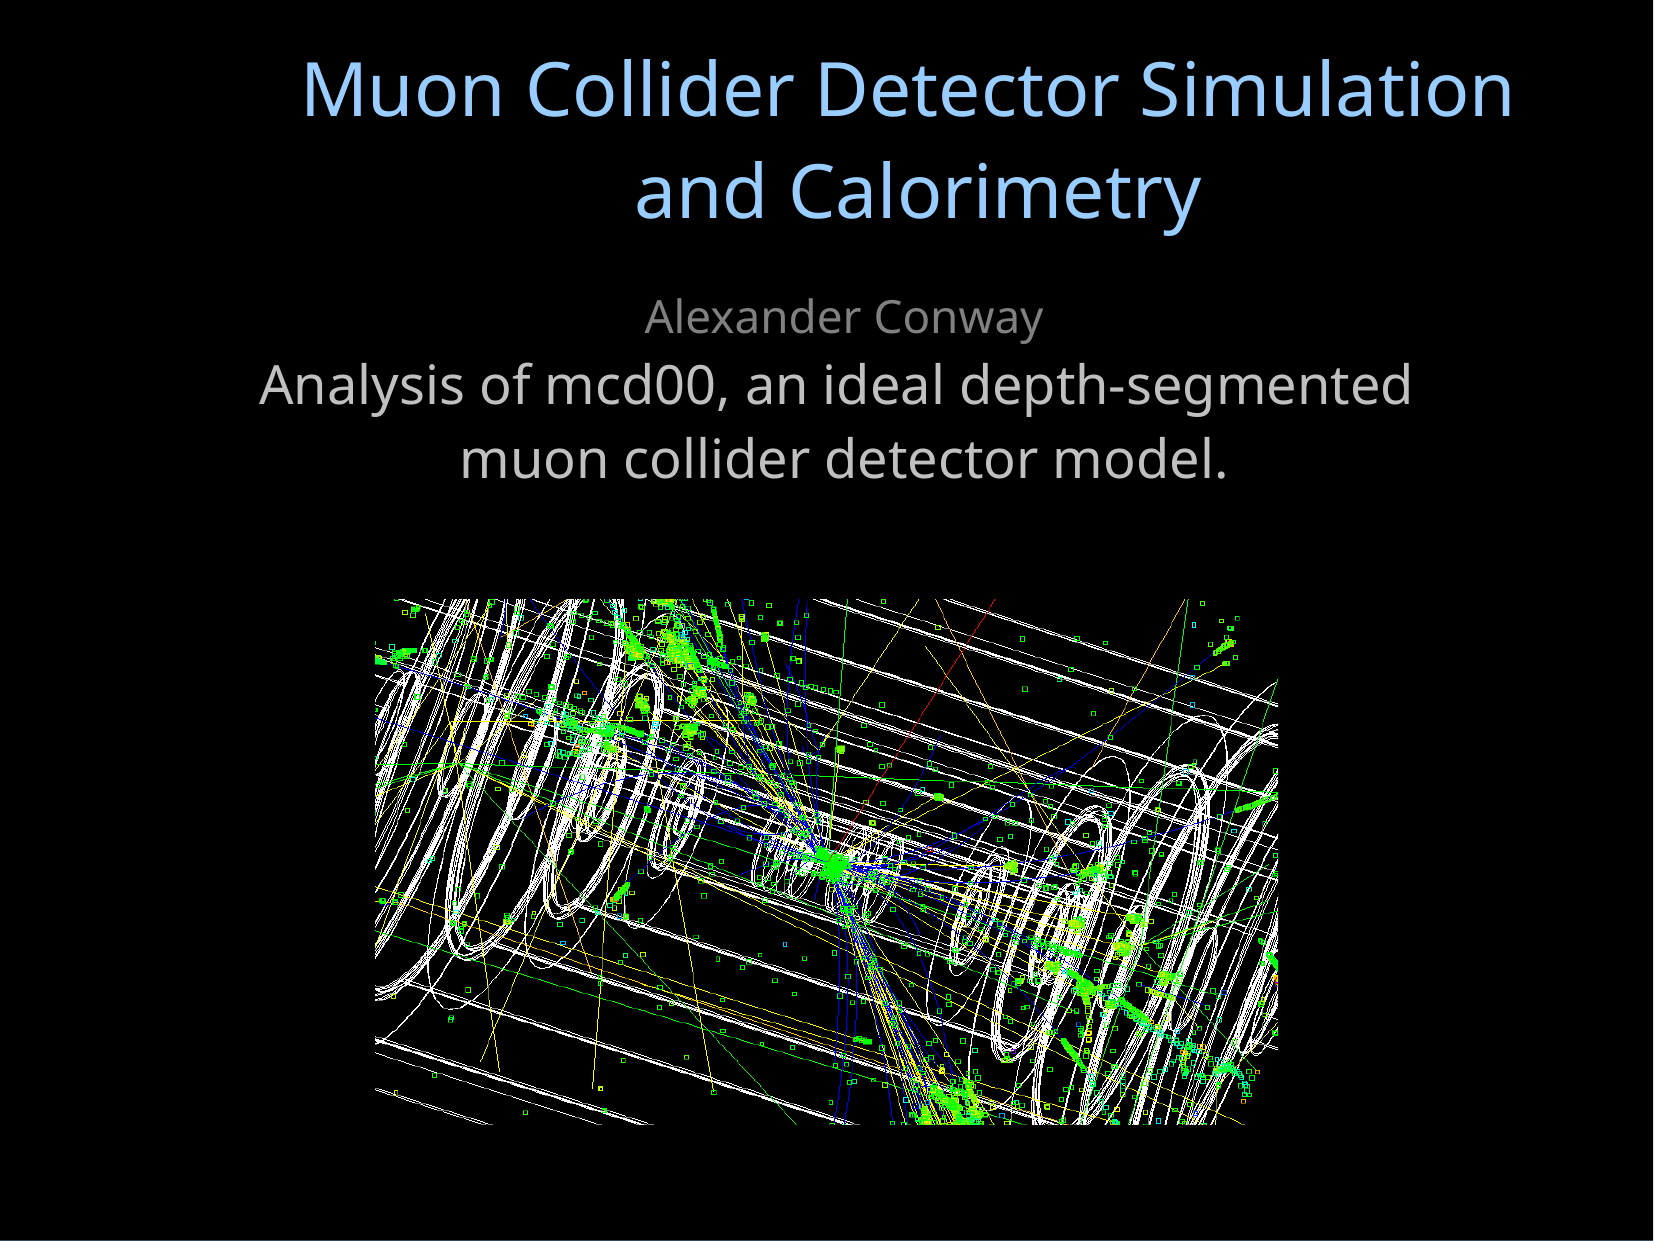

Muon Collider Detector Simulation
and Calorimetry
Alexander Conway
Analysis of mcd00, an ideal depth-segmented
muon collider detector model.